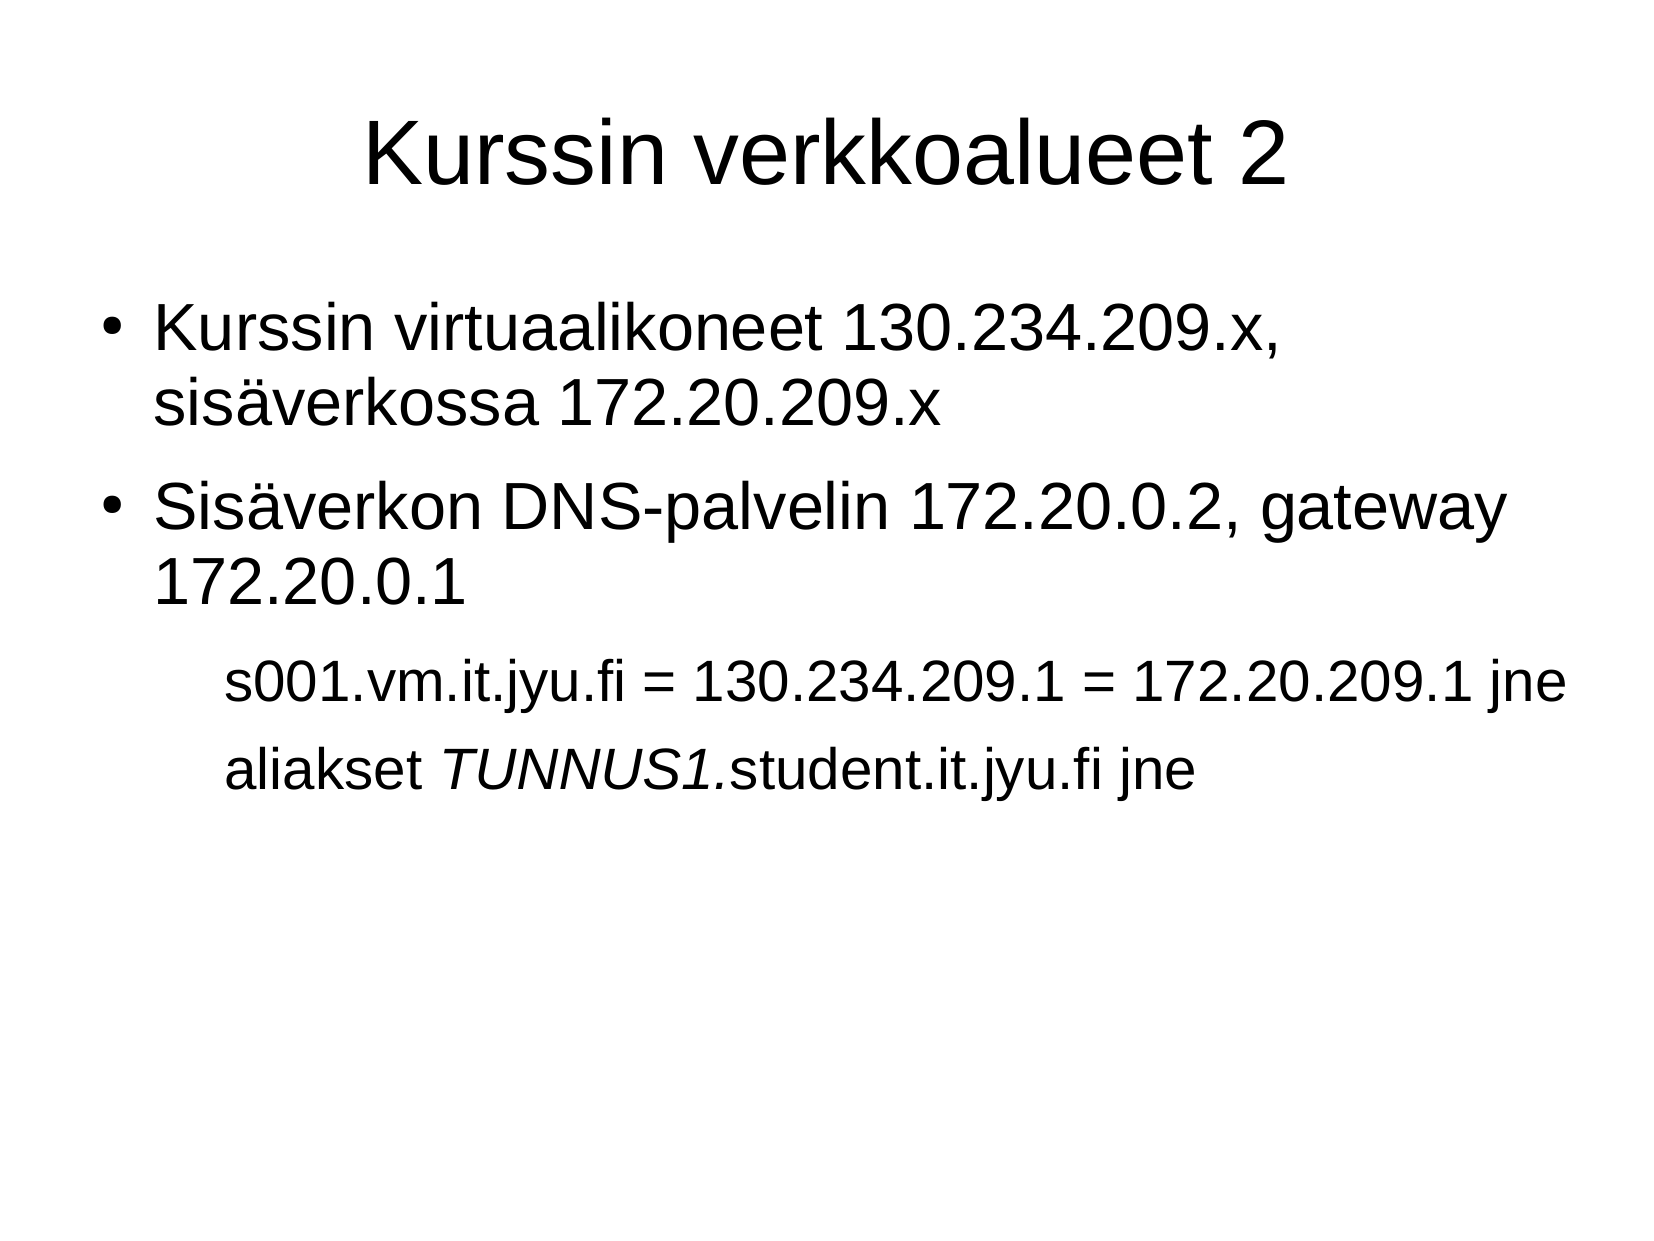

# Kurssin verkkoalueet 2
Kurssin virtuaalikoneet 130.234.209.x, sisäverkossa 172.20.209.x
Sisäverkon DNS-palvelin 172.20.0.2, gateway 172.20.0.1
s001.vm.it.jyu.fi = 130.234.209.1 = 172.20.209.1 jne
aliakset TUNNUS1.student.it.jyu.fi jne